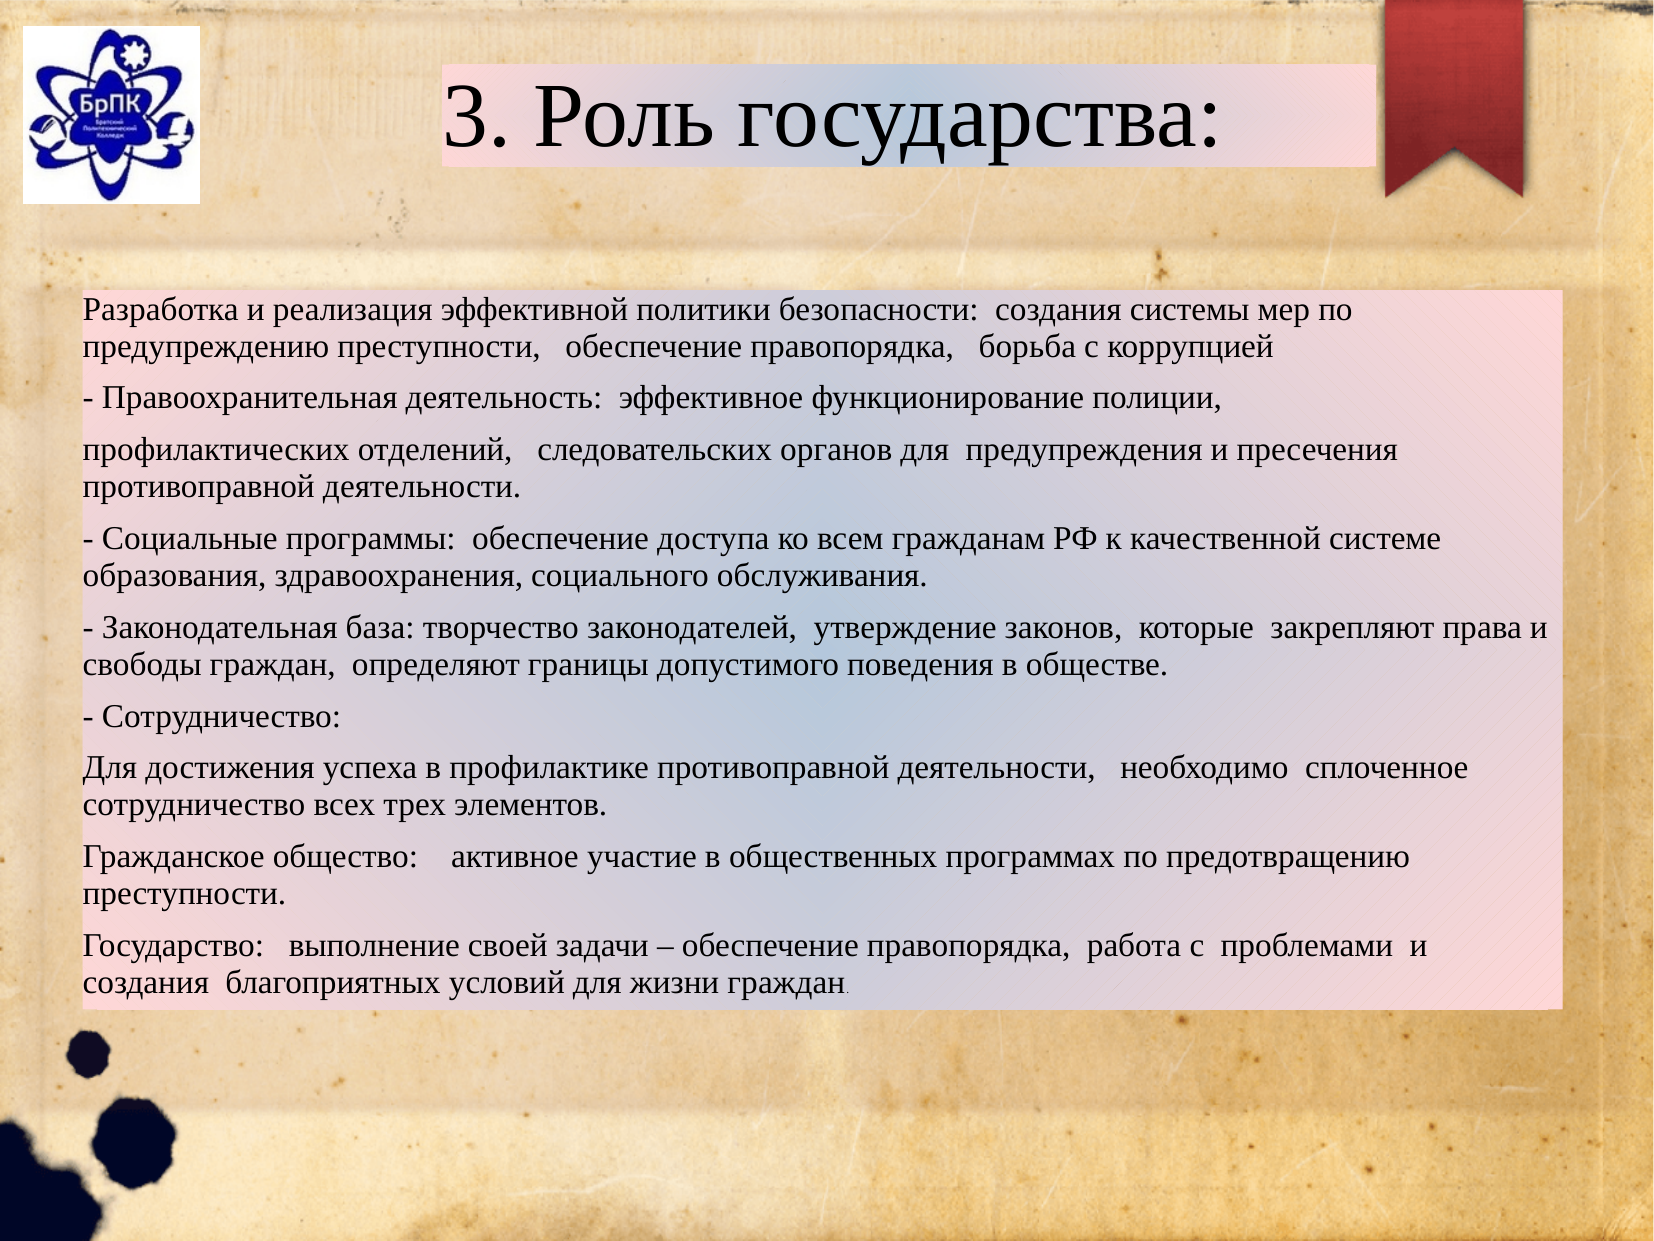

# 3. Роль государства:
Разработка и реализация эффективной политики безопасности: создания системы мер по предупреждению преступности, обеспечение правопорядка, борьба с коррупцией
- Правоохранительная деятельность: эффективное функционирование полиции,
профилактических отделений, следовательских органов для предупреждения и пресечения противоправной деятельности.
- Социальные программы: обеспечение доступа ко всем гражданам РФ к качественной системе образования, здравоохранения, социального обслуживания.
- Законодательная база: творчество законодателей, утверждение законов, которые закрепляют права и свободы граждан, определяют границы допустимого поведения в обществе.
- Сотрудничество:
Для достижения успеха в профилактике противоправной деятельности, необходимо сплоченное сотрудничество всех трех элементов.
Гражданское общество: активное участие в общественных программах по предотвращению преступности.
Государство: выполнение своей задачи – обеспечение правопорядка, работа с проблемами и создания благоприятных условий для жизни граждан.